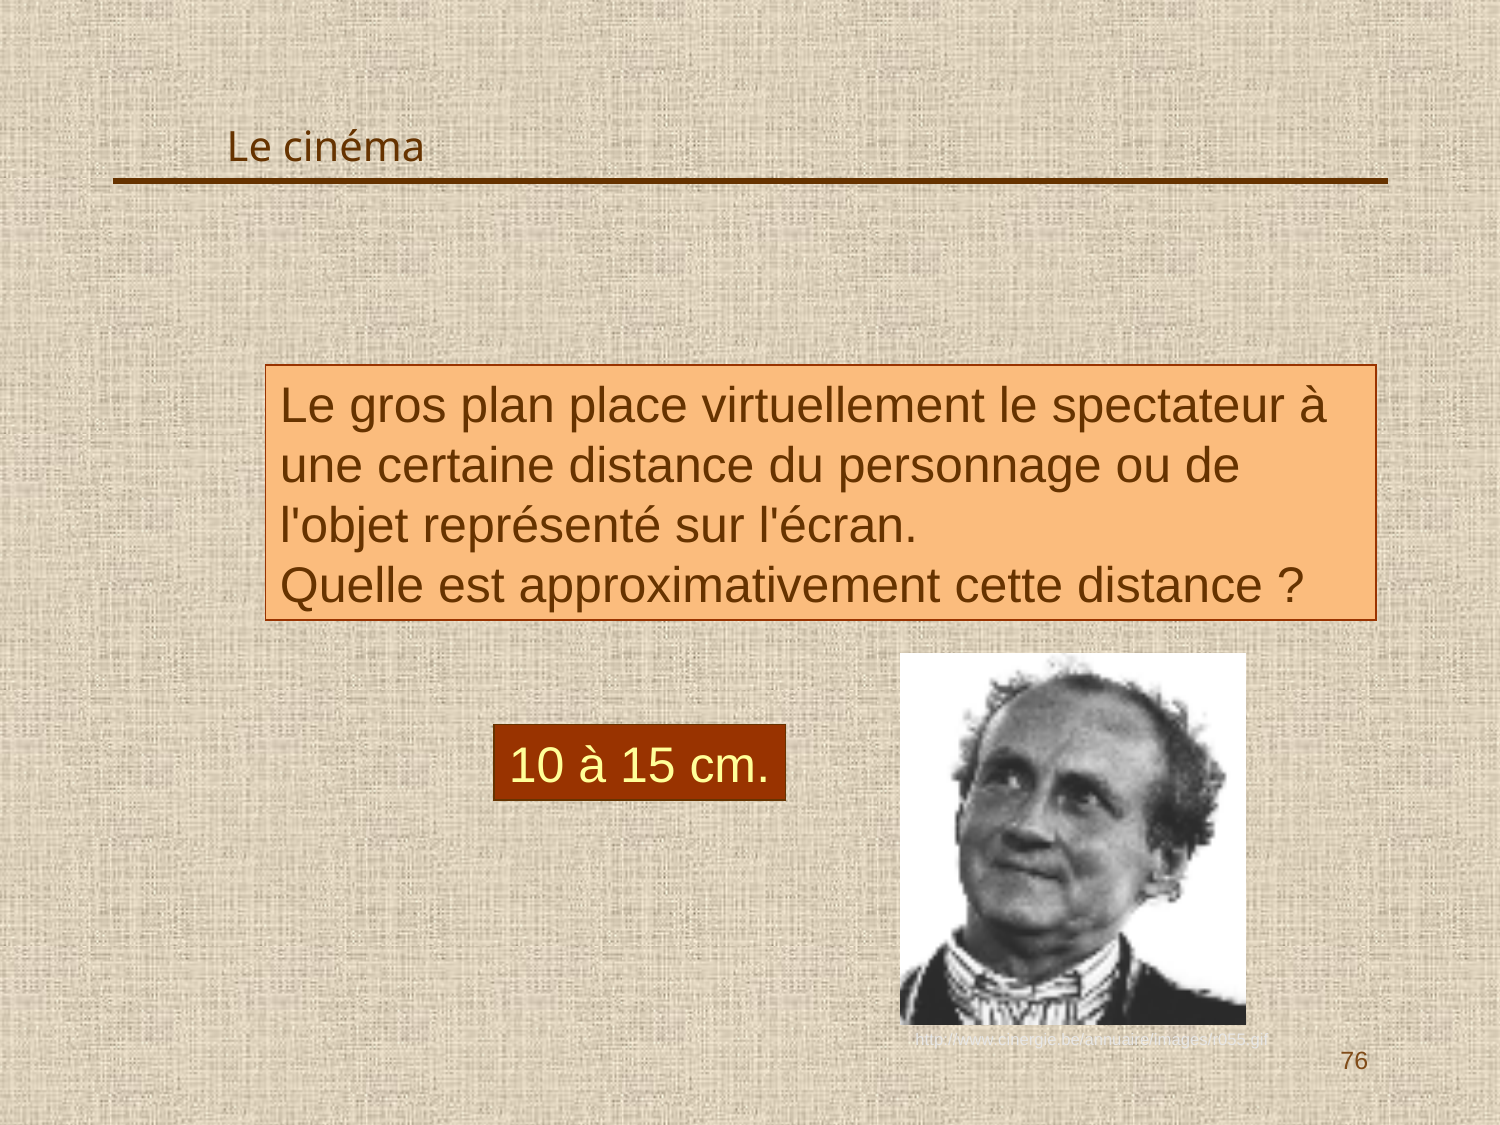

Le cinéma
Le gros plan place virtuellement le spectateur à une certaine distance du personnage ou de l'objet représenté sur l'écran.
Quelle est approximativement cette distance ?
http://www.cinergie.be/annuaire/images/r055.gif
10 à 15 cm.
76